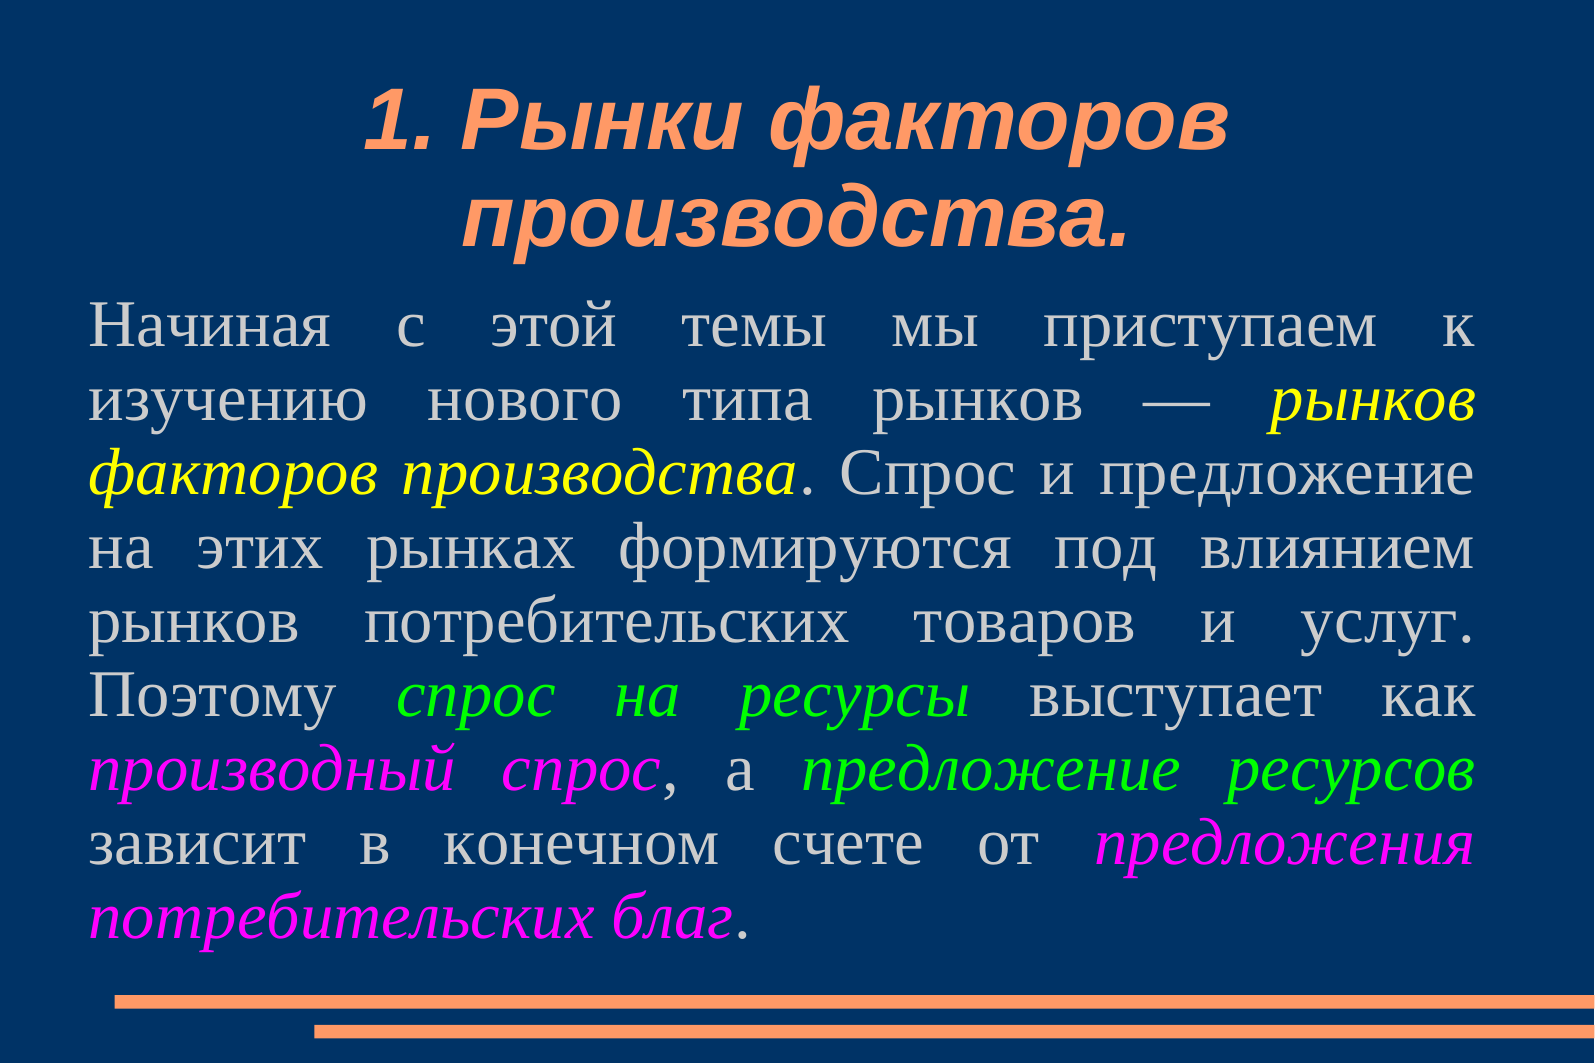

# 1. Рынки факторов производства.
Начиная с этой темы мы приступаем к изучению нового типа рынков — рынков факторов производства. Спрос и предложение на этих рынках формируются под влиянием рынков потребительских товаров и услуг. Поэтому спрос на ресурсы выступает как производный спрос, а предложение ресурсов зависит в конечном счете от предложения потребительских благ.